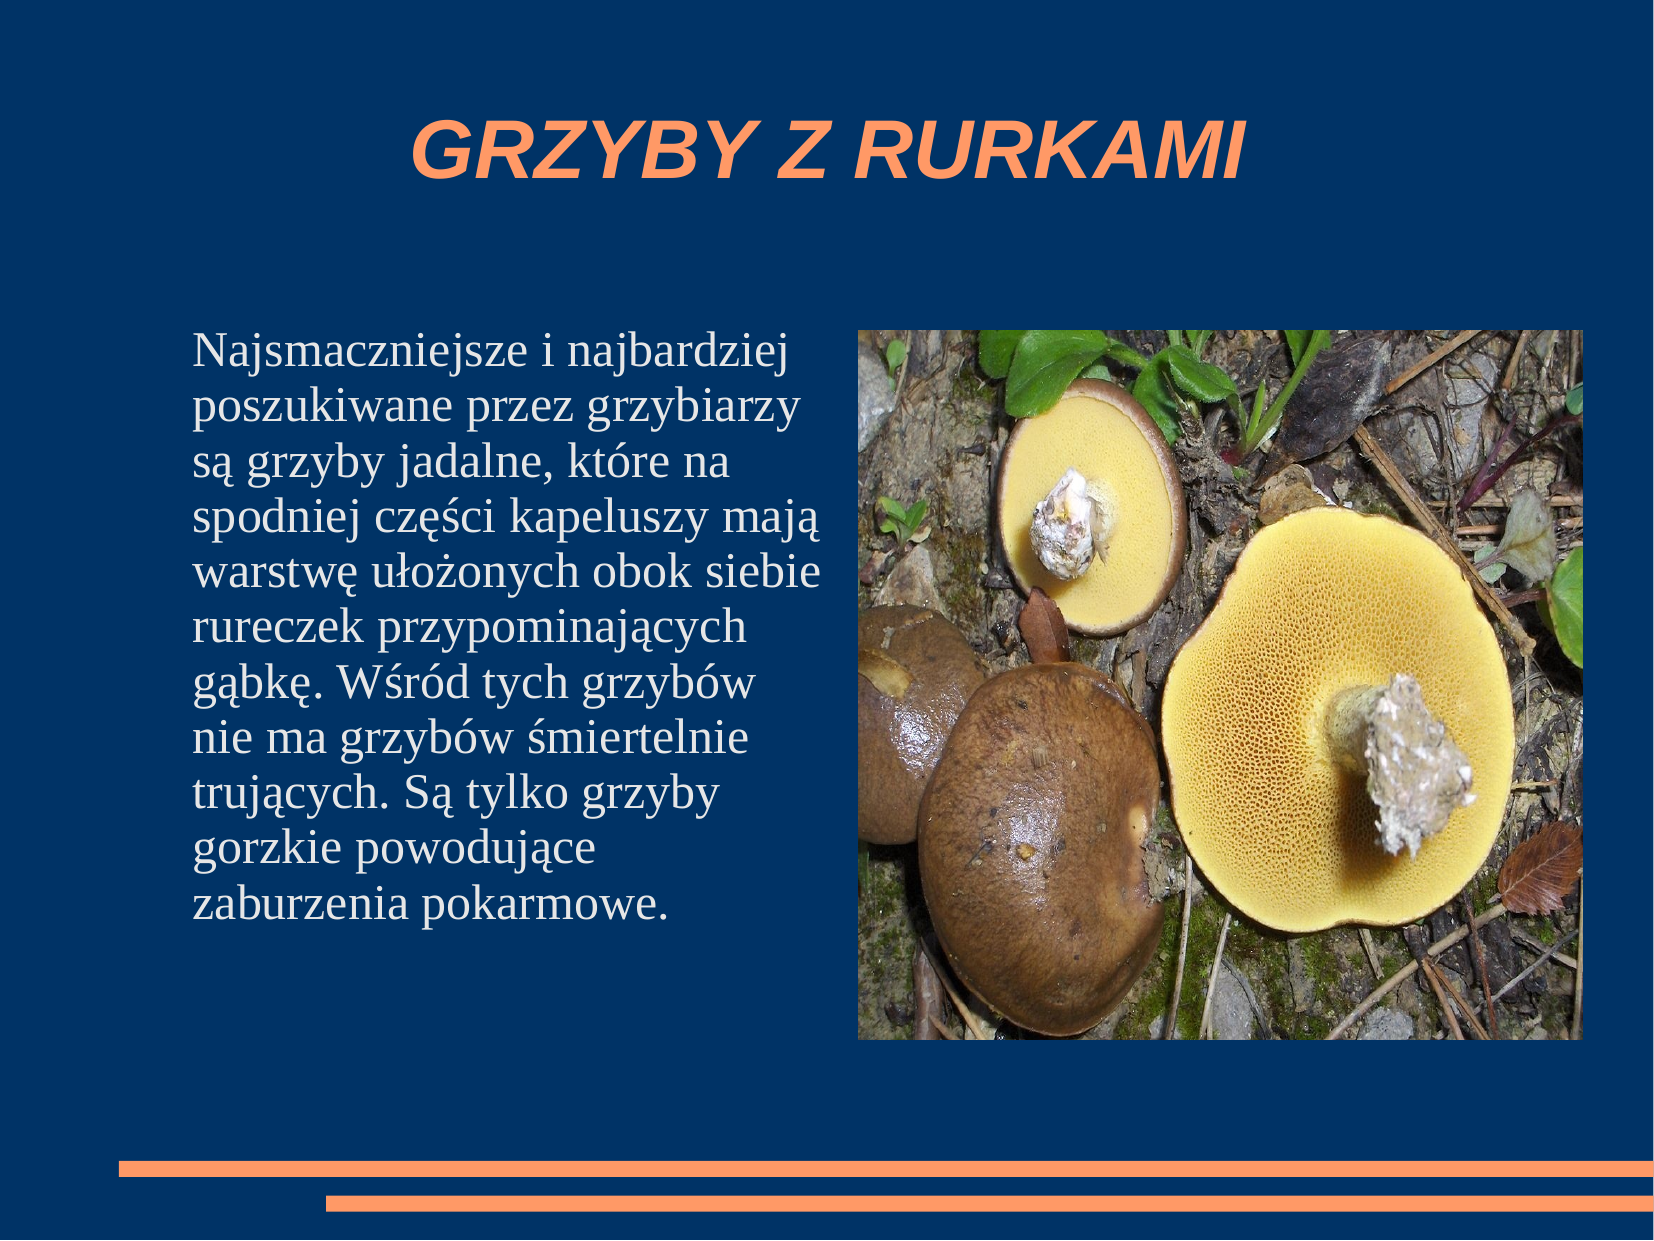

# GRZYBY Z RURKAMI
Najsmaczniejsze i najbardziej poszukiwane przez grzybiarzy są grzyby jadalne, które na spodniej części kapeluszy mają
warstwę ułożonych obok siebie rureczek przypominających gąbkę. Wśród tych grzybów nie ma grzybów śmiertelnie trujących. Są tylko grzyby gorzkie powodujące zaburzenia pokarmowe.